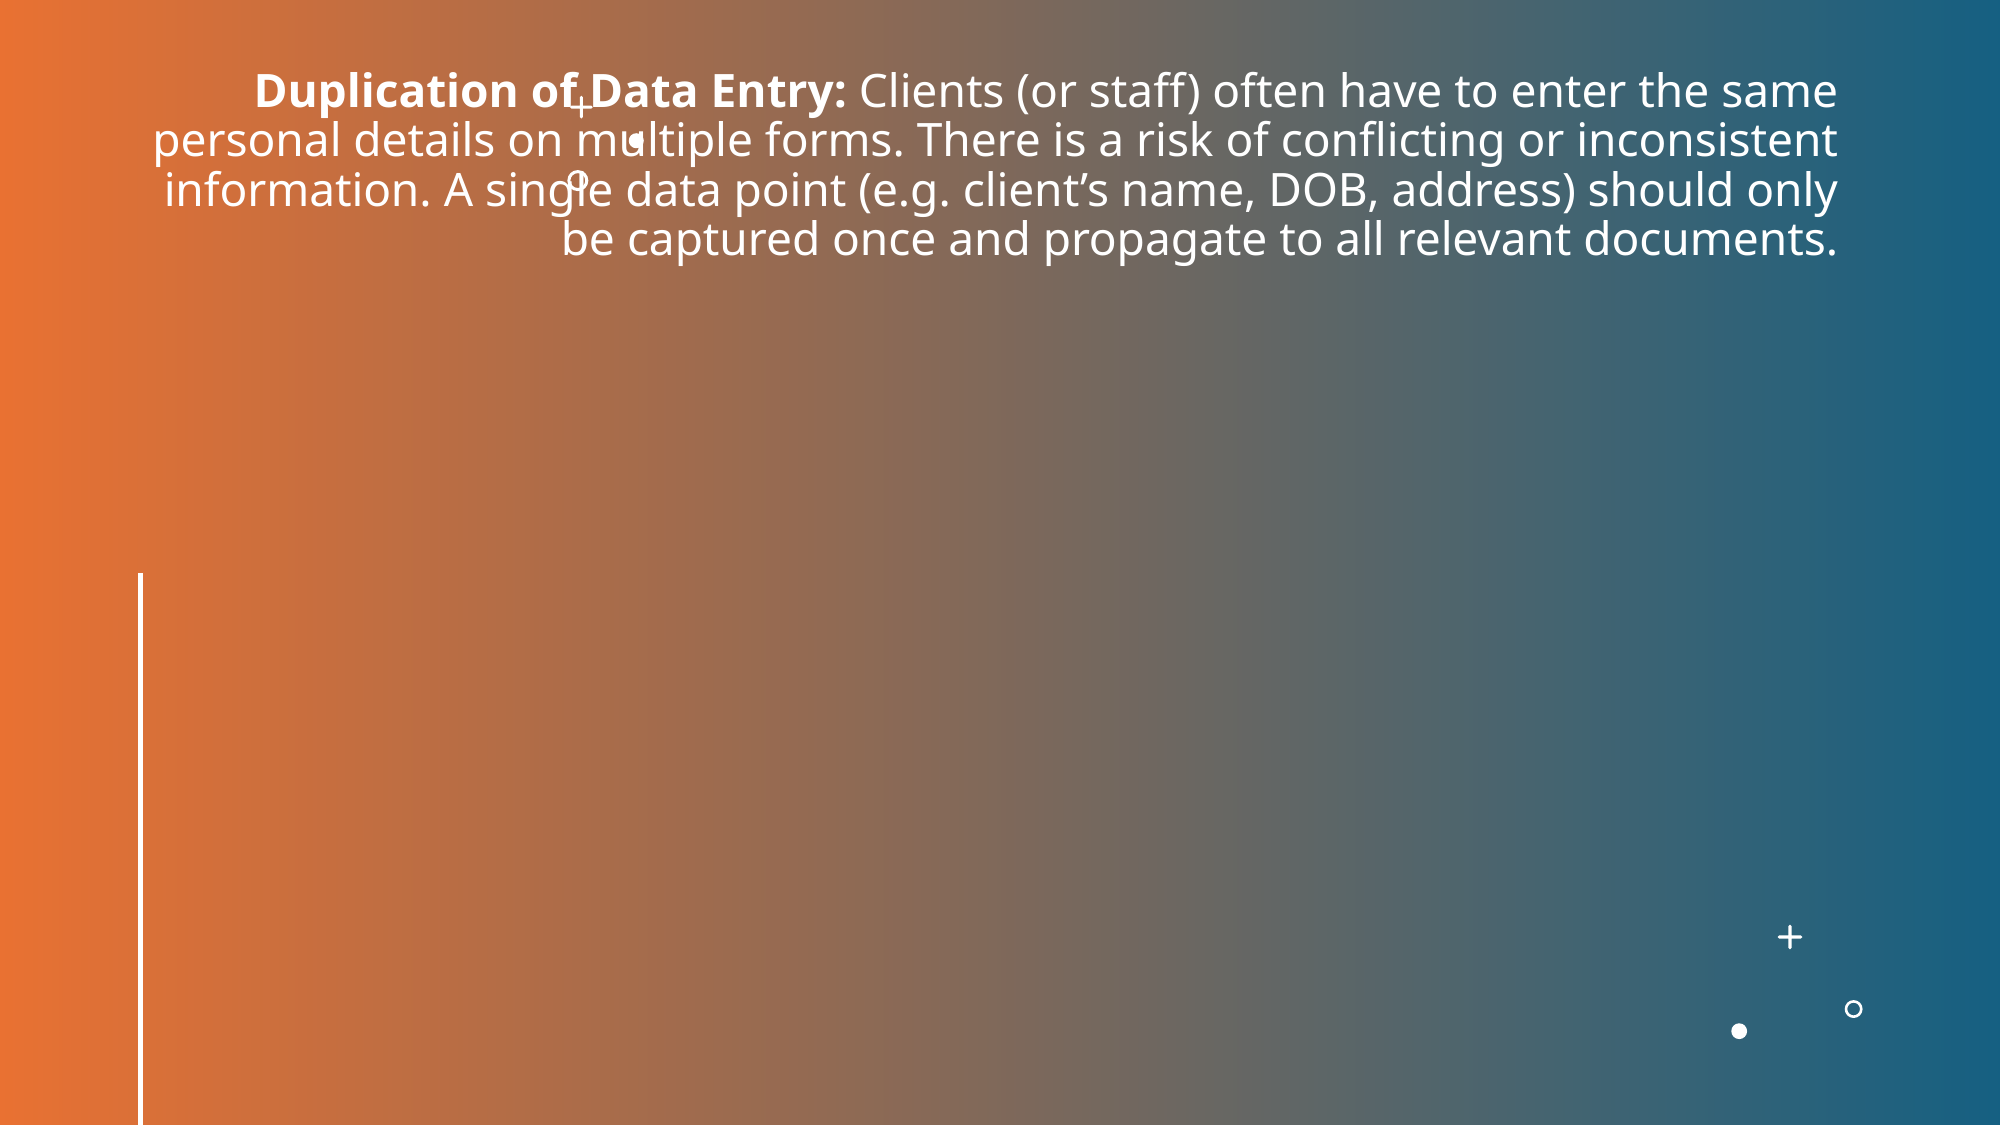

# Duplication of Data Entry: Clients (or staff) often have to enter the same personal details on multiple forms. There is a risk of conflicting or inconsistent information. A single data point (e.g. client’s name, DOB, address) should only be captured once and propagate to all relevant documents.